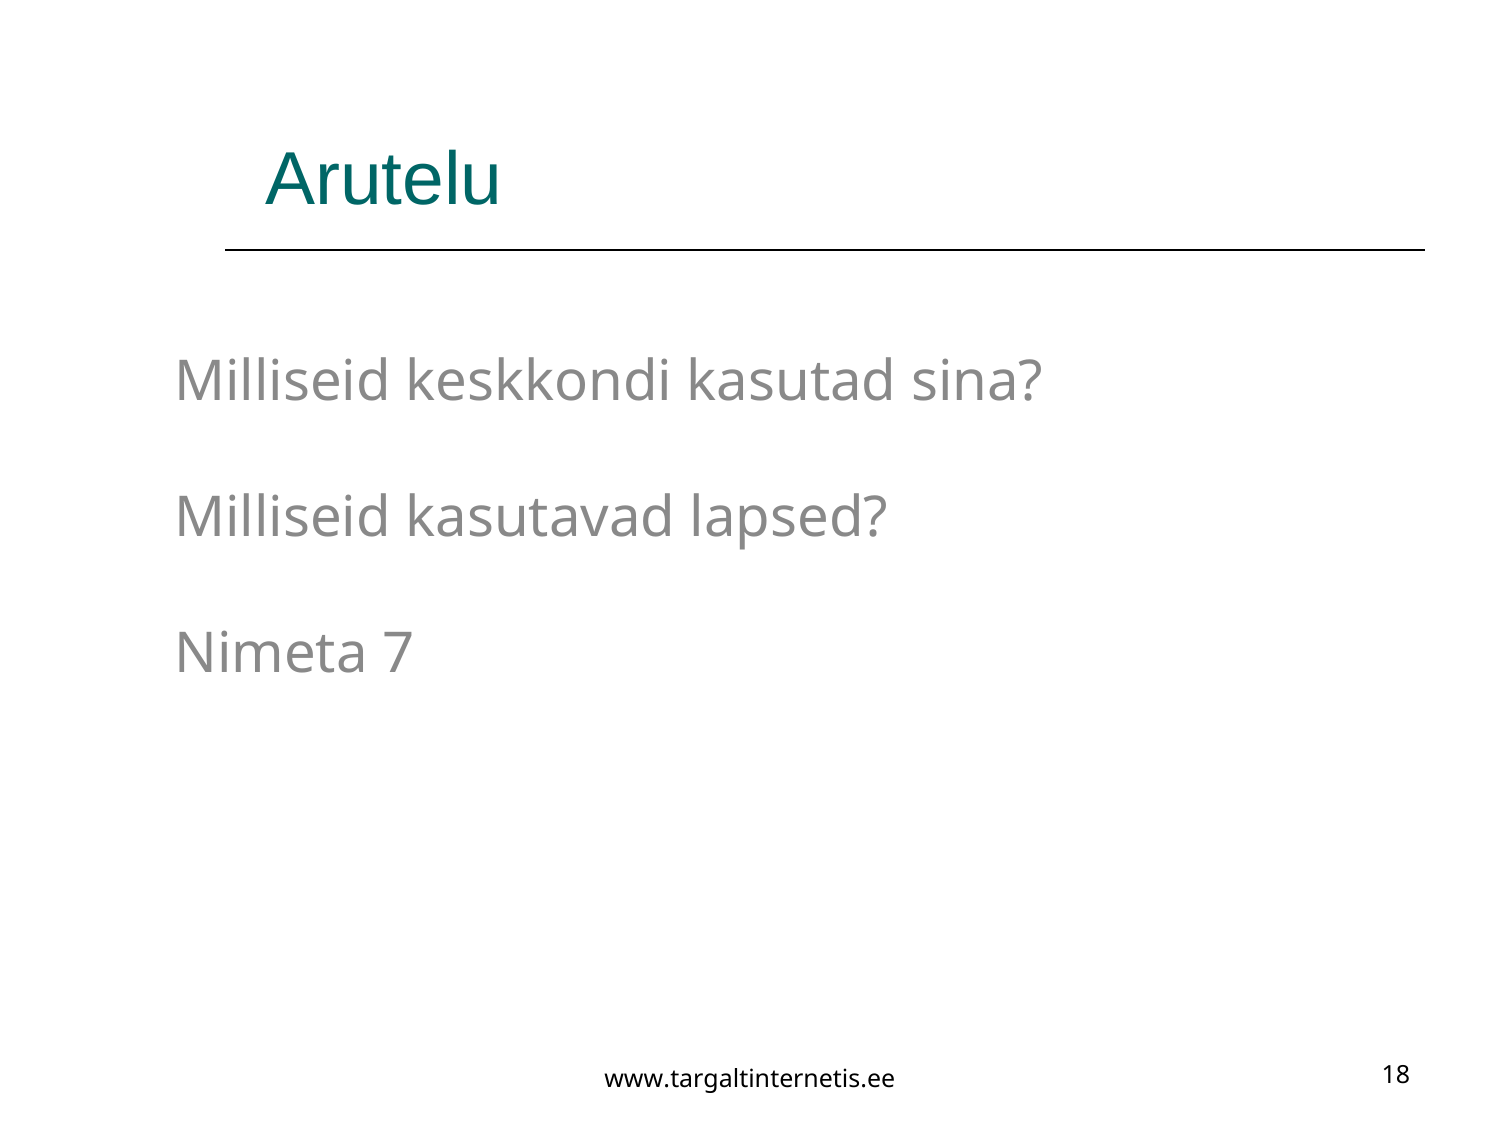

# Arutelu
Milliseid keskkondi kasutad sina?
Milliseid kasutavad lapsed?
Nimeta 7
www.targaltinternetis.ee